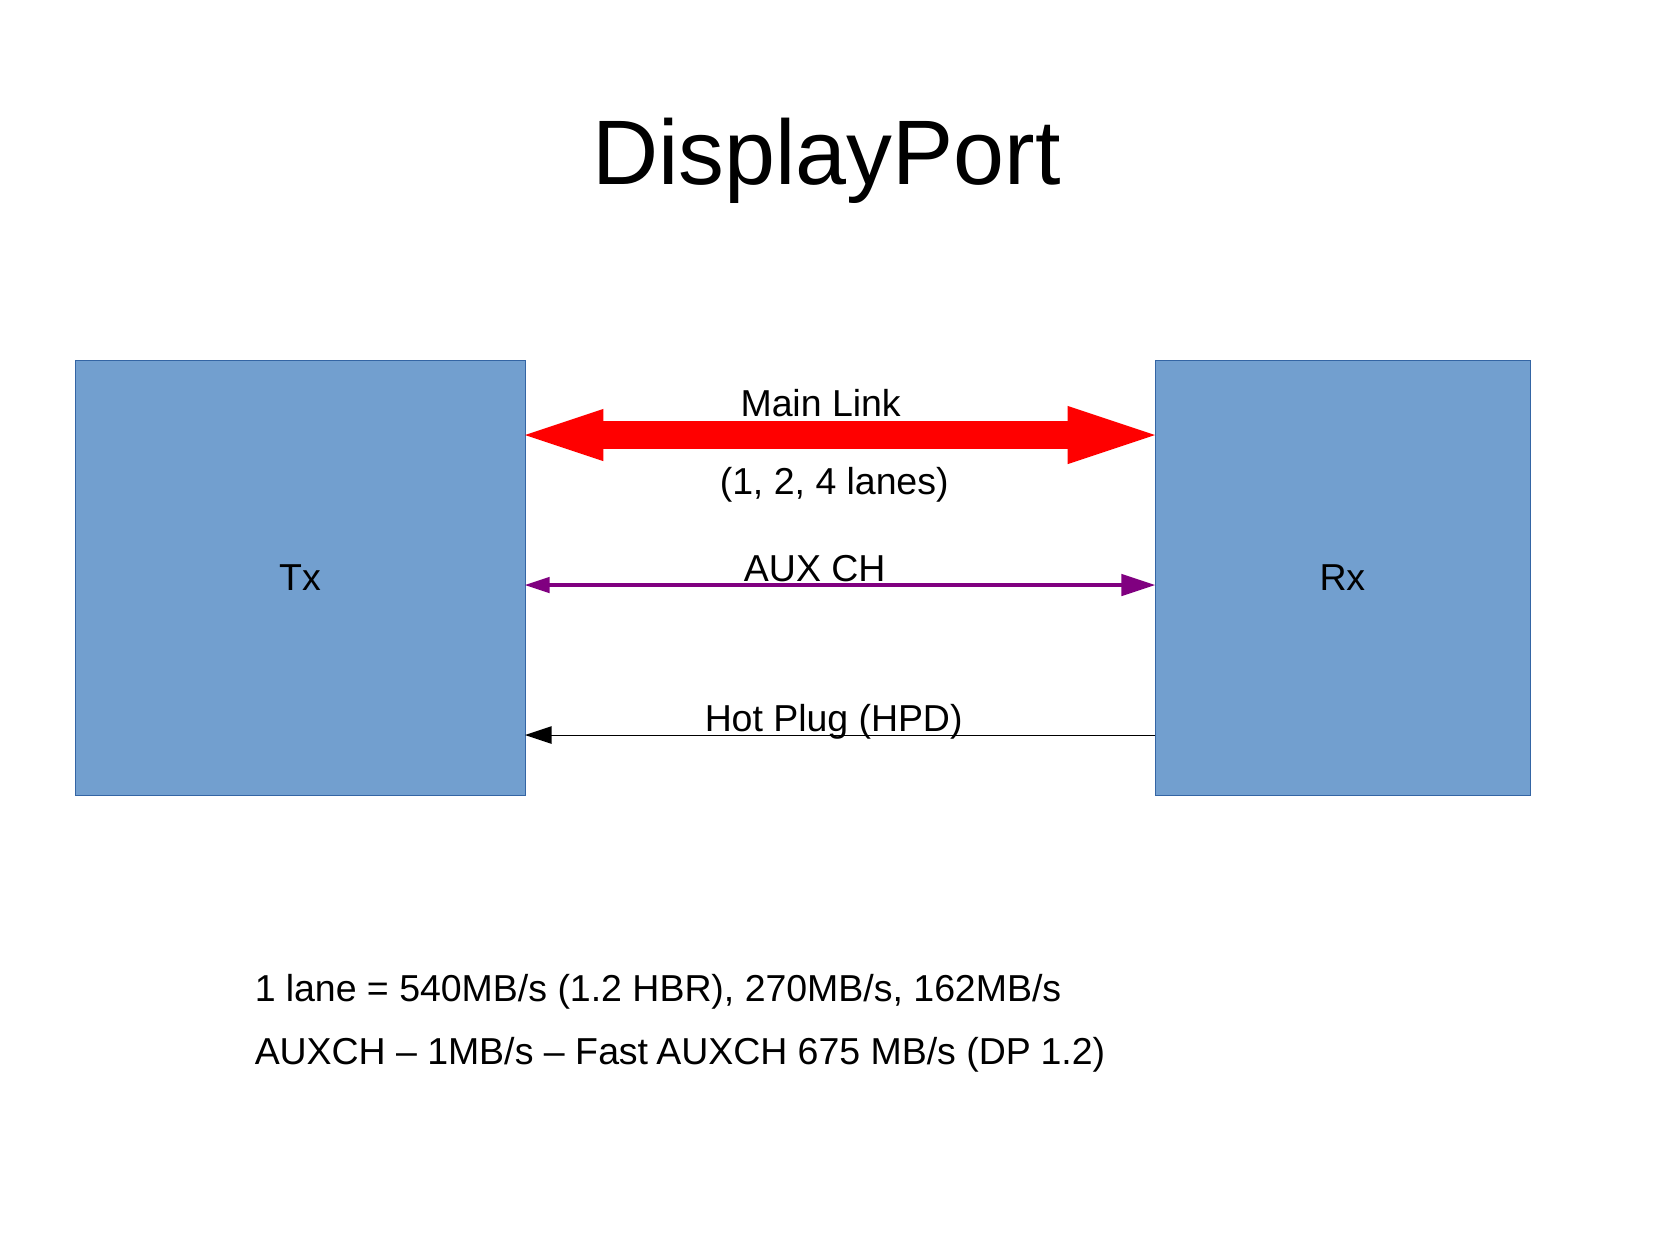

# DisplayPort
Tx
Rx
Main Link
(1, 2, 4 lanes)
AUX CH
Hot Plug (HPD)
1 lane = 540MB/s (1.2 HBR), 270MB/s, 162MB/s
AUXCH – 1MB/s – Fast AUXCH 675 MB/s (DP 1.2)